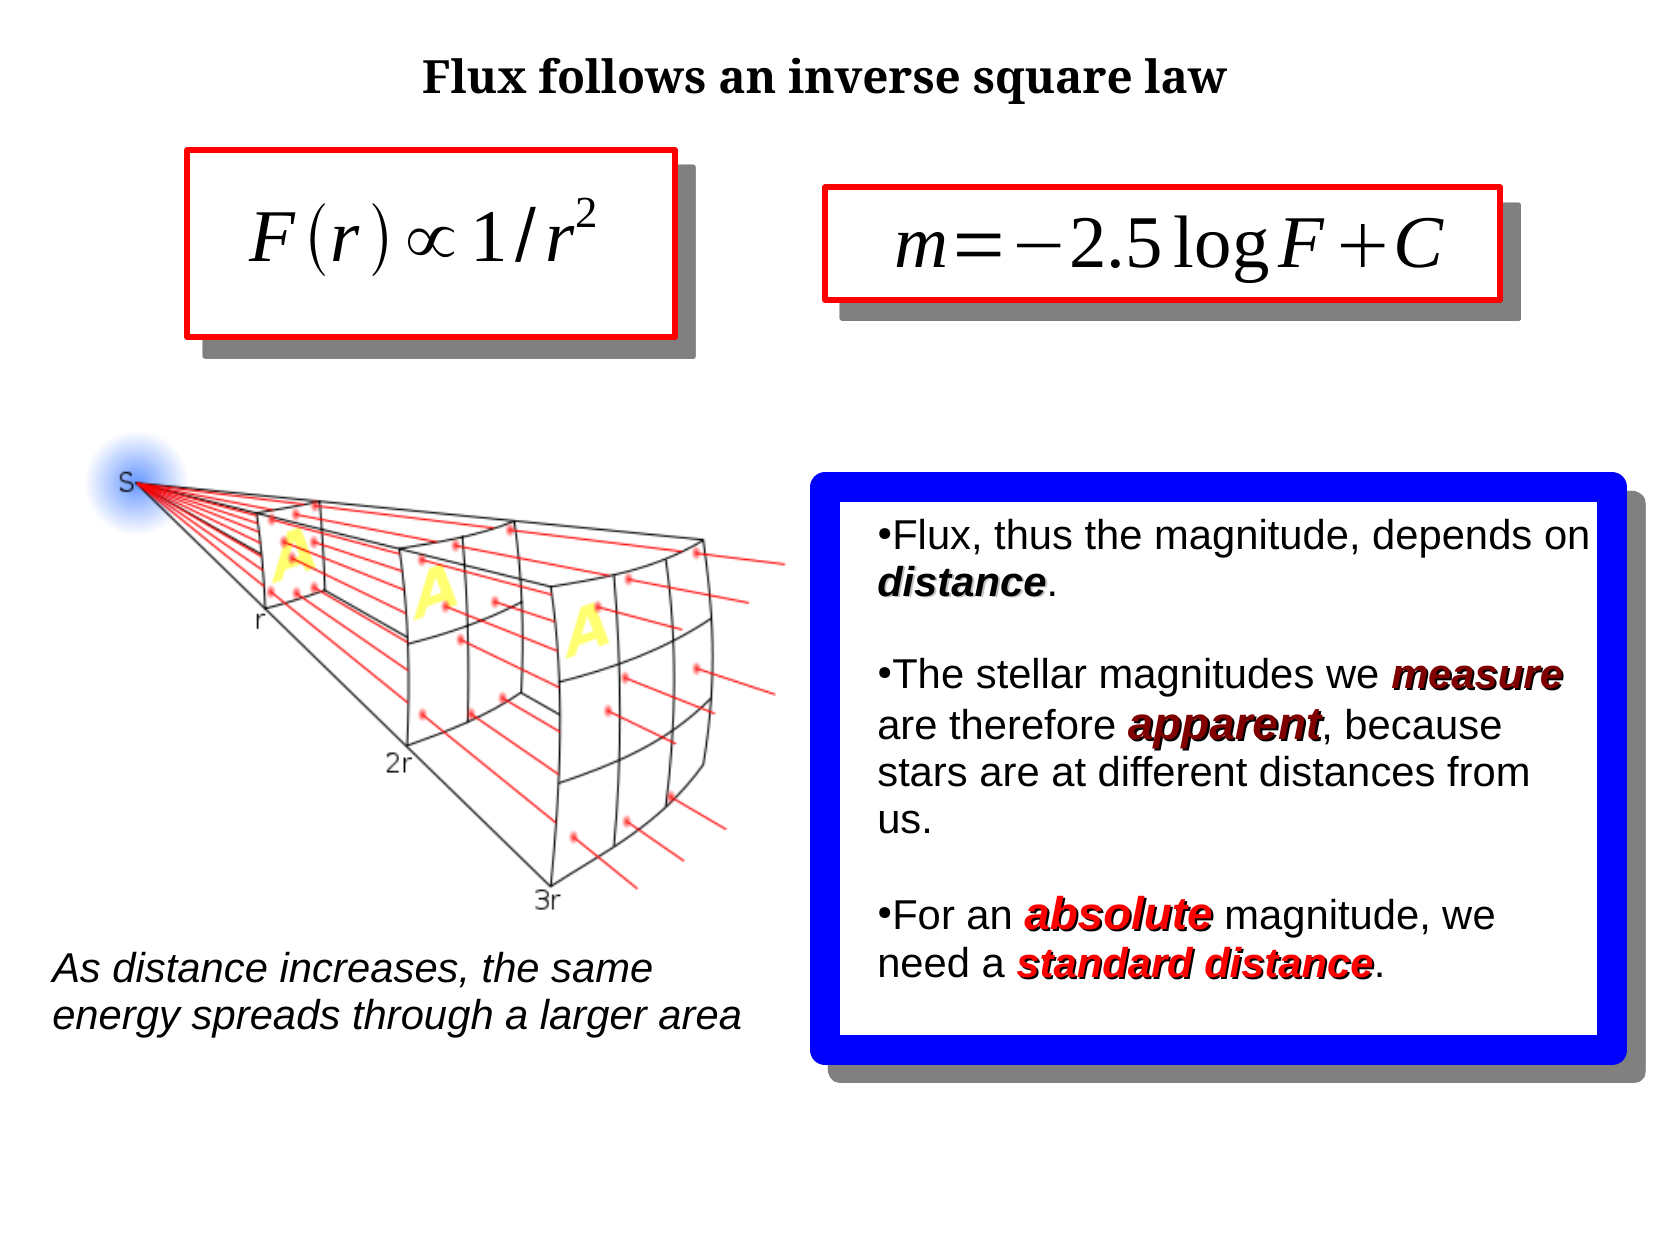

Flux follows an inverse square law
Flux, thus the magnitude, depends on distance.
The stellar magnitudes we measure are therefore apparent, because stars are at different distances from us.
For an absolute magnitude, we need a standard distance.
As distance increases, the same energy spreads through a larger area